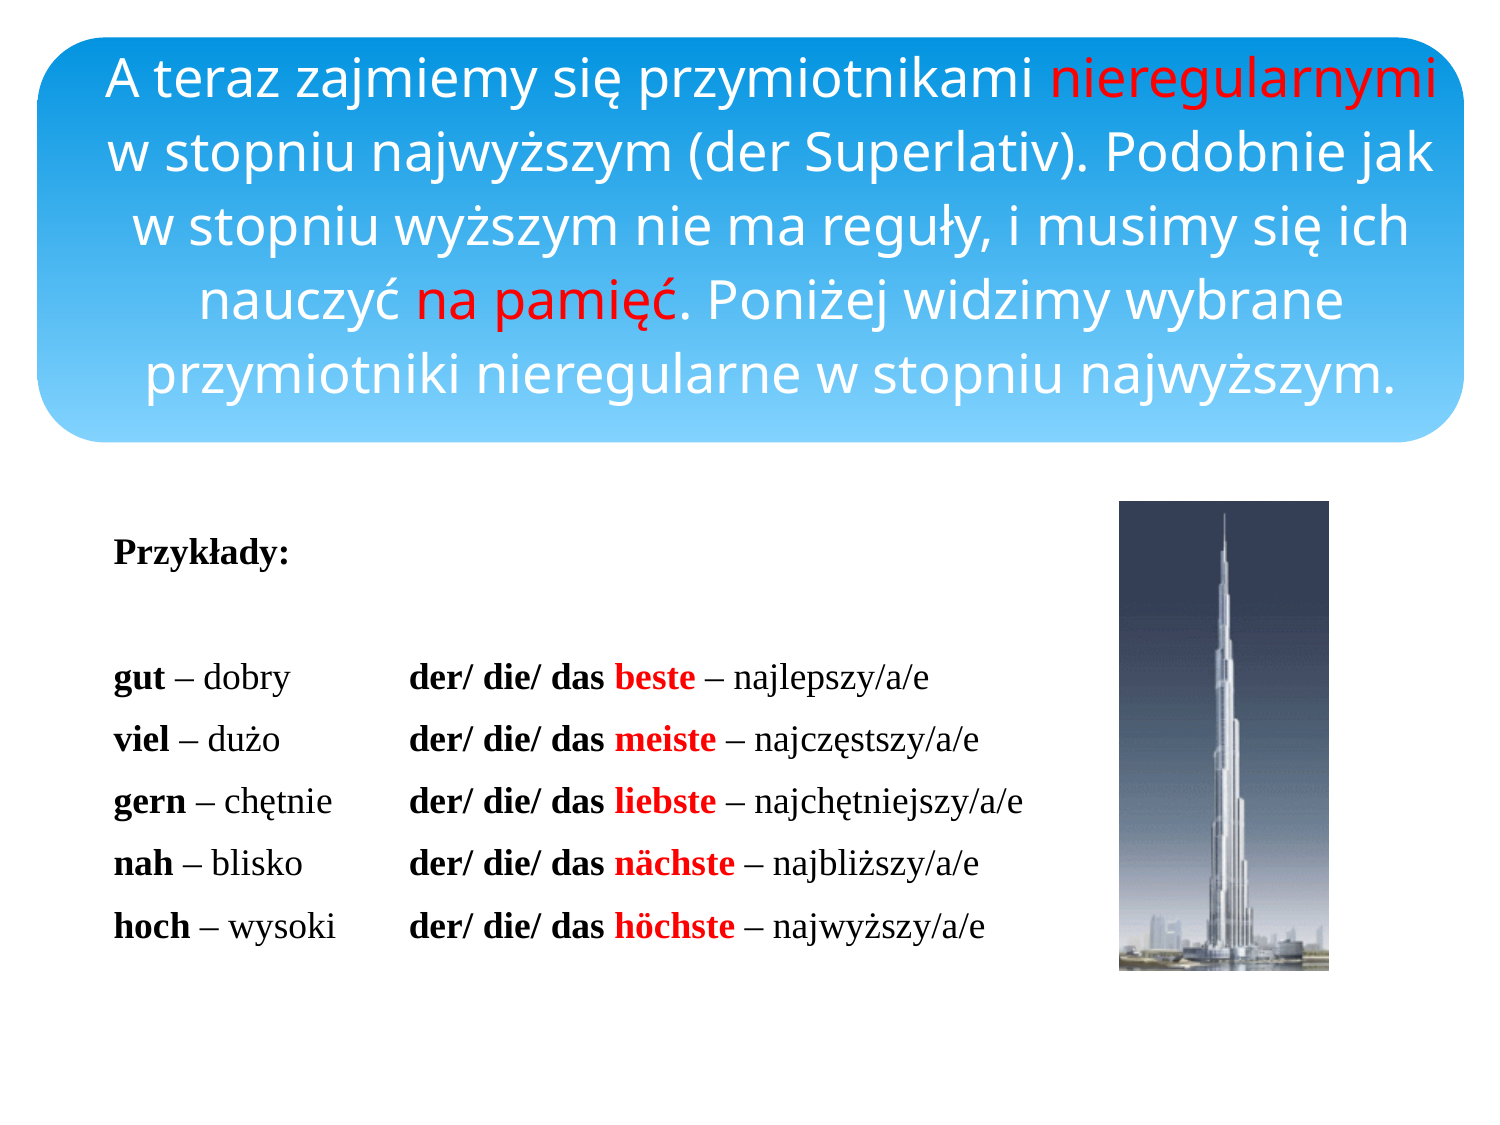

# A teraz zajmiemy się przymiotnikami nieregularnymi w stopniu najwyższym (der Superlativ). Podobnie jak w stopniu wyższym nie ma reguły, i musimy się ich nauczyć na pamięć. Poniżej widzimy wybrane przymiotniki nieregularne w stopniu najwyższym.
Przykłady:
gut – dobry		der/ die/ das beste – najlepszy/a/e
viel – dużo 		der/ die/ das meiste – najczęstszy/a/e
gern – chętnie		der/ die/ das liebste – najchętniejszy/a/e
nah – blisko 		der/ die/ das nächste – najbliższy/a/e
hoch – wysoki	der/ die/ das höchste – najwyższy/a/e